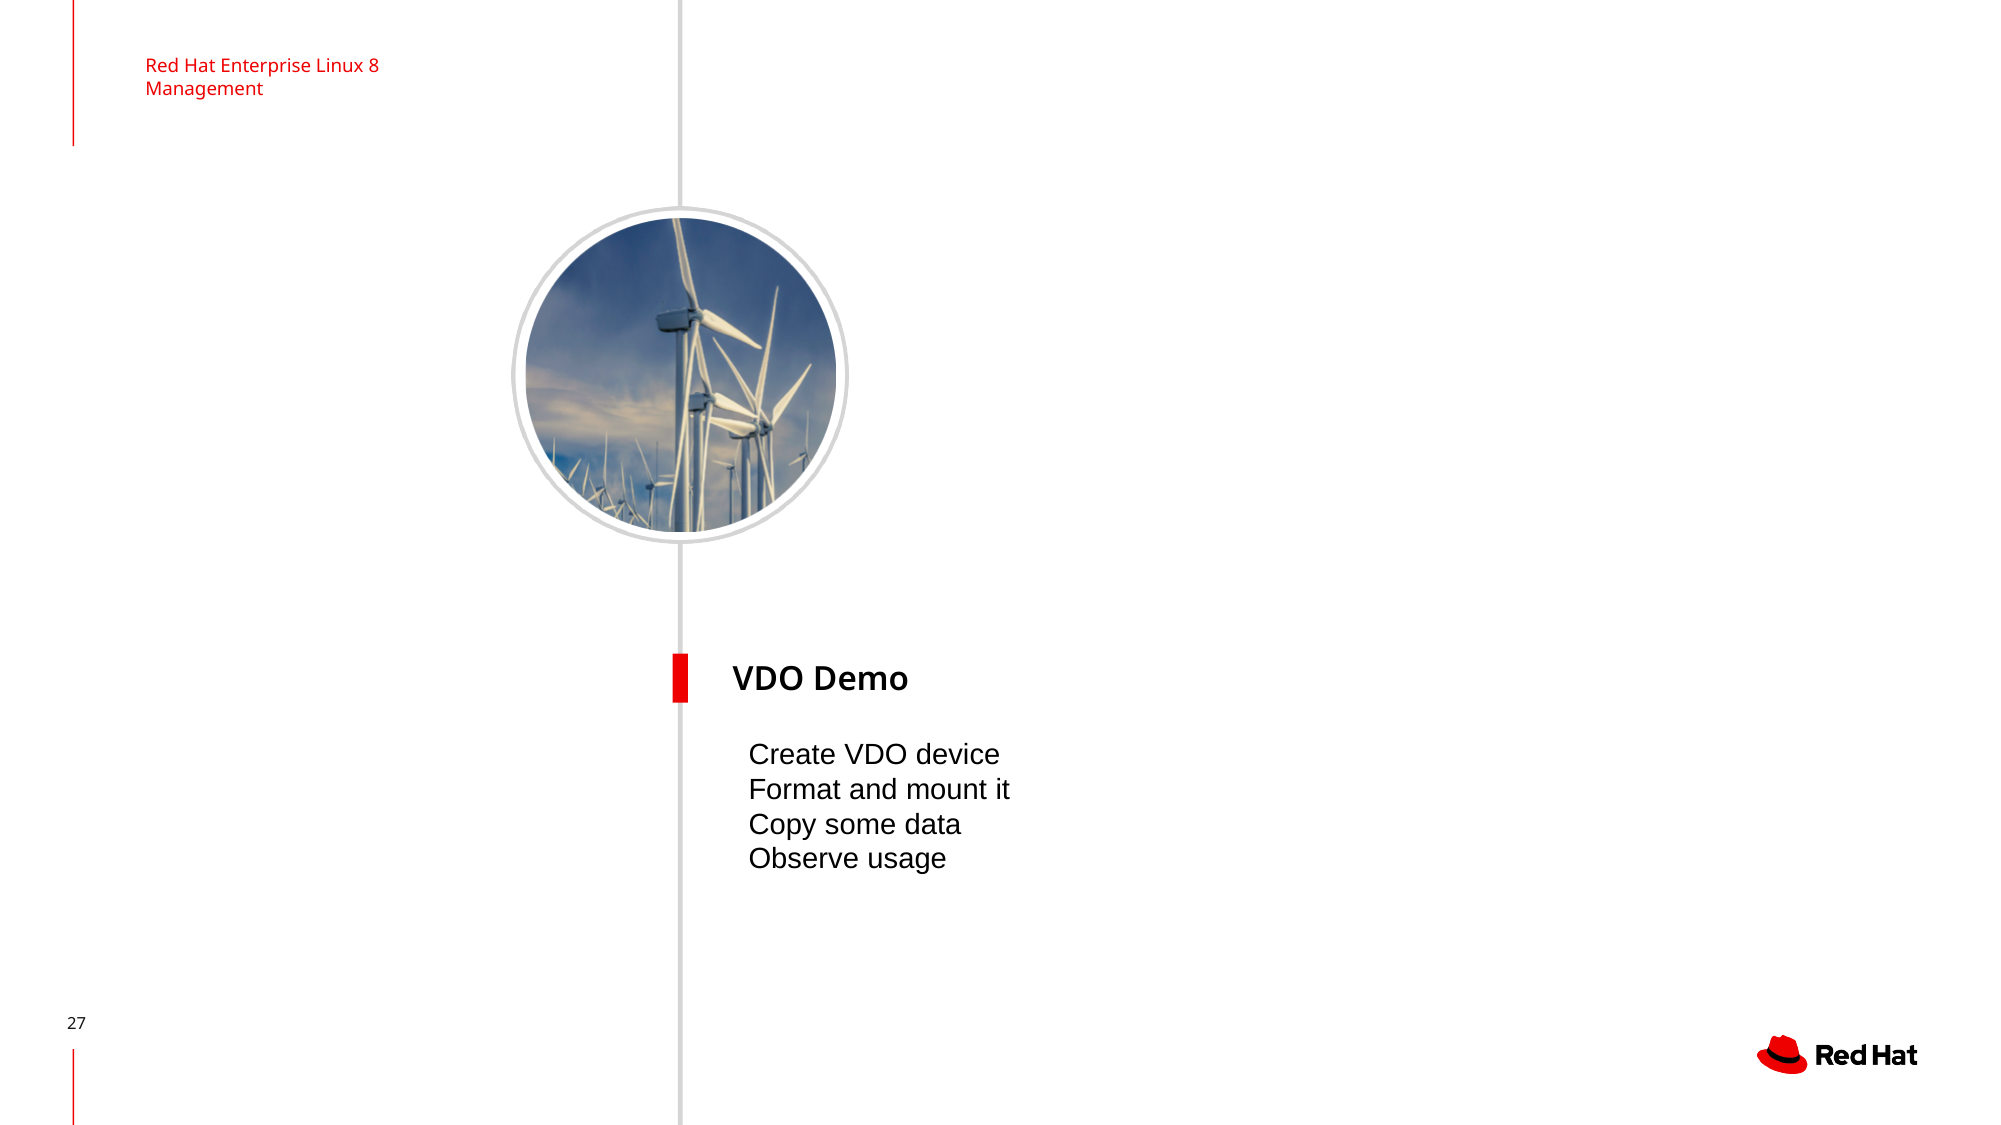

Red Hat Enterprise Linux 8
Management
# VDO Demo
Create VDO device
Format and mount it
Copy some data
Observe usage
27